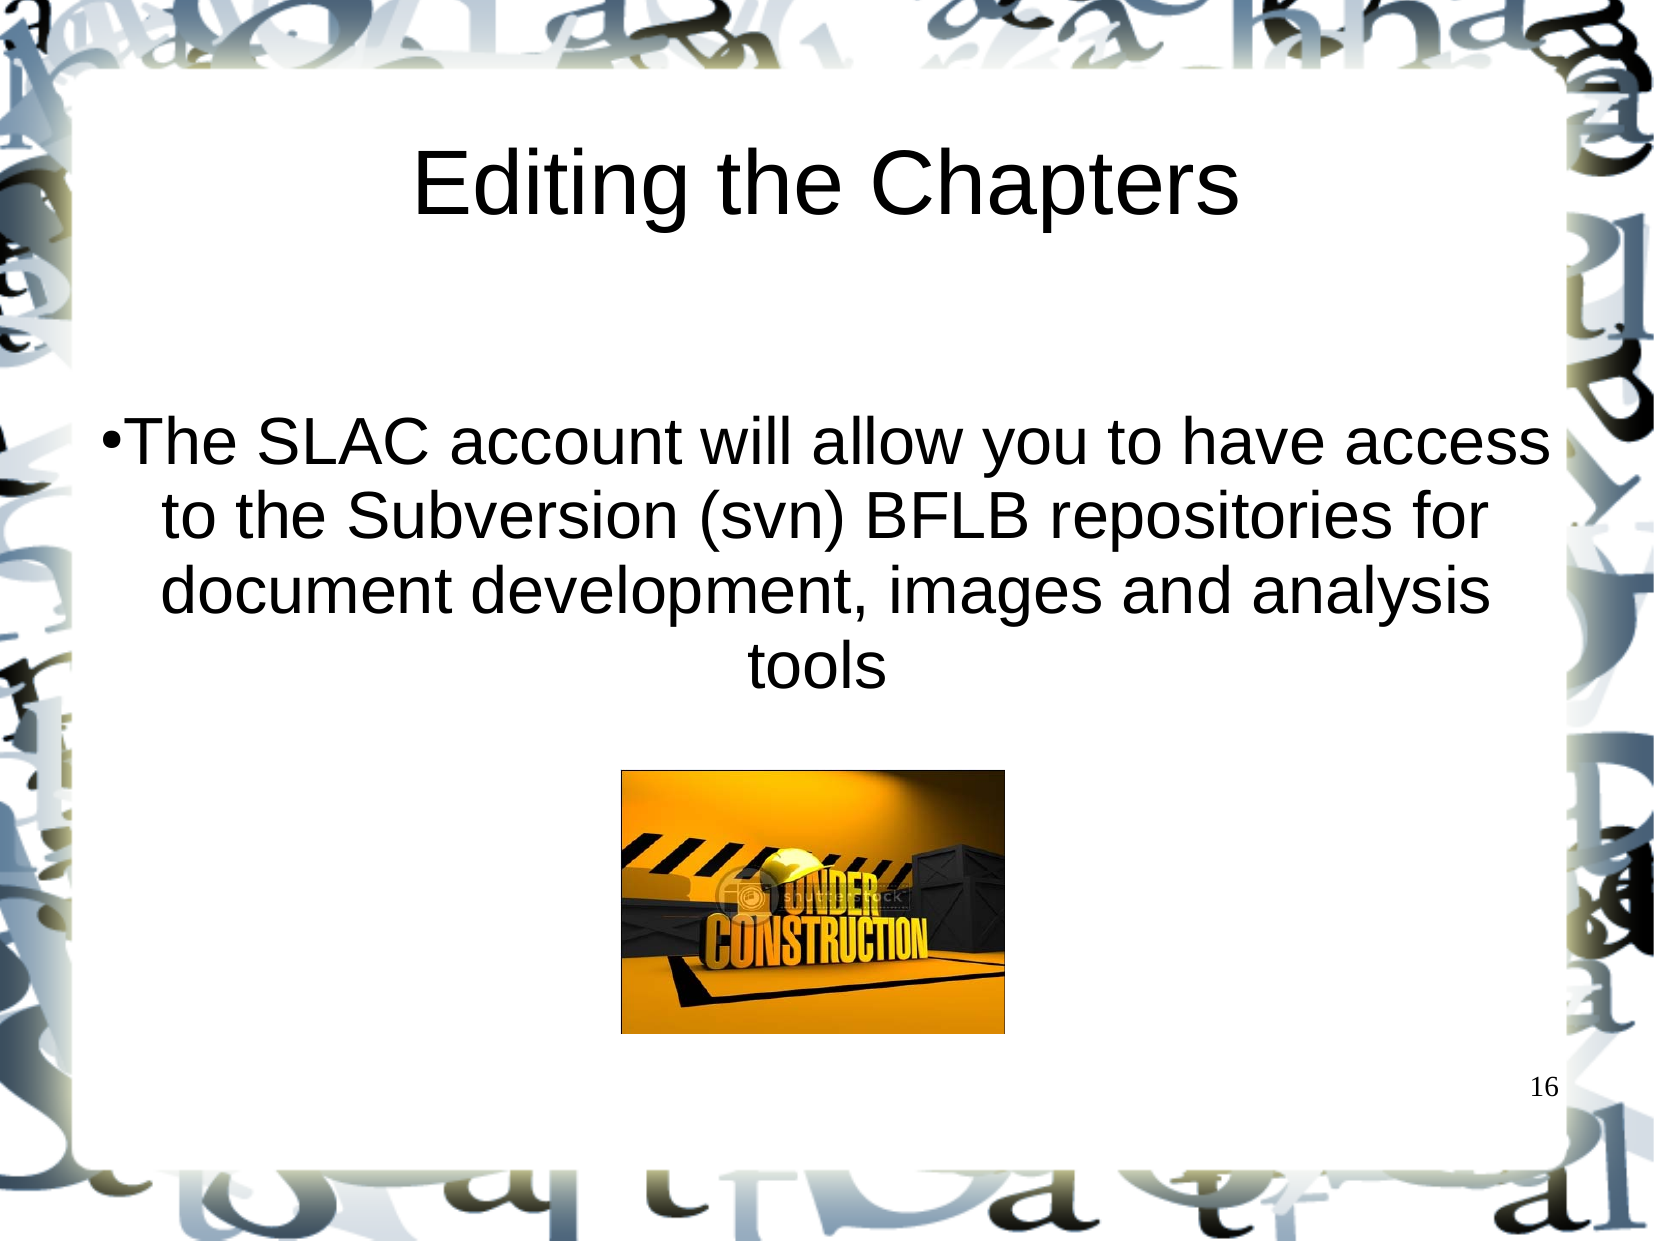

# Editing the Chapters
The SLAC account will allow you to have access to the Subversion (svn) BFLB repositories for document development, images and analysis tools
16